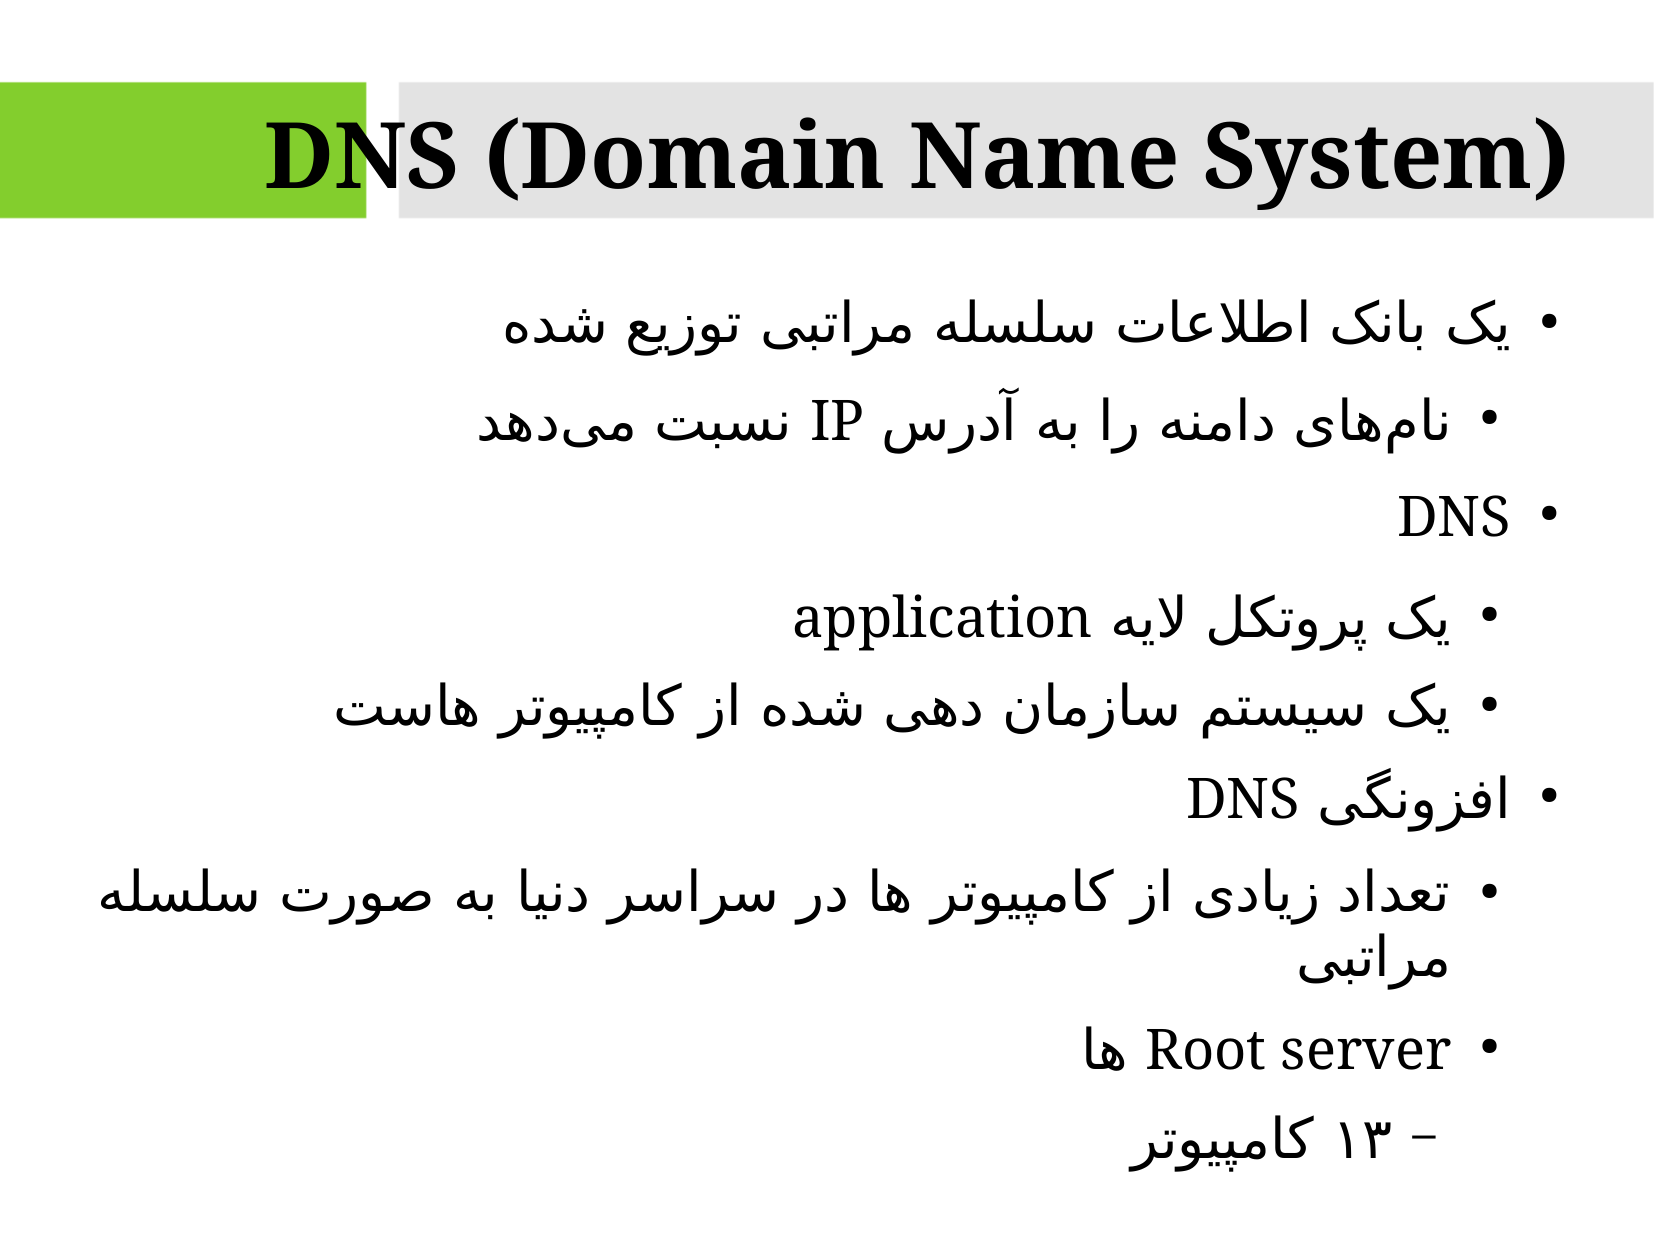

# DNS (Domain Name System)
یک بانک اطلاعات سلسله مراتبی توزیع شده
نام‌های دامنه را به آدرس IP نسبت می‌دهد
DNS
یک پروتکل لایه application
یک سیستم سازمان دهی شده از کامپیوتر هاست
افزونگی DNS
تعداد زیادی از کامپیوتر ها در سراسر دنیا به صورت سلسله مراتبی
Root server ها
۱۳ کامپیوتر